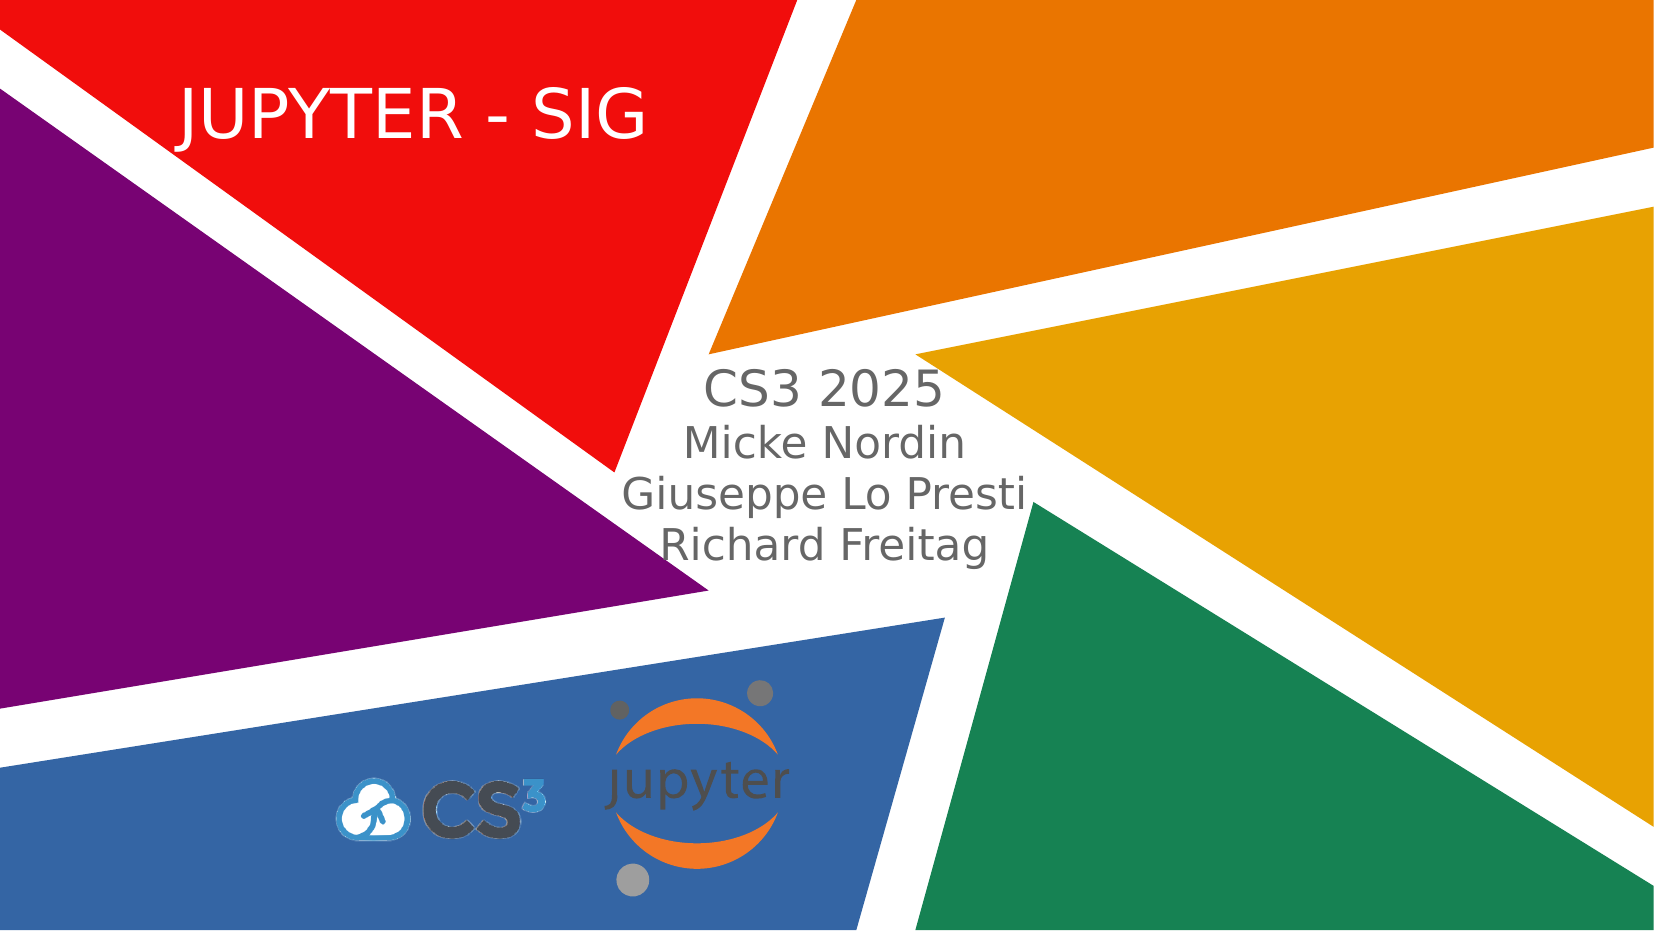

JUPYTER - SIG
# CS3 2025
Micke Nordin
Giuseppe Lo Presti
Richard Freitag